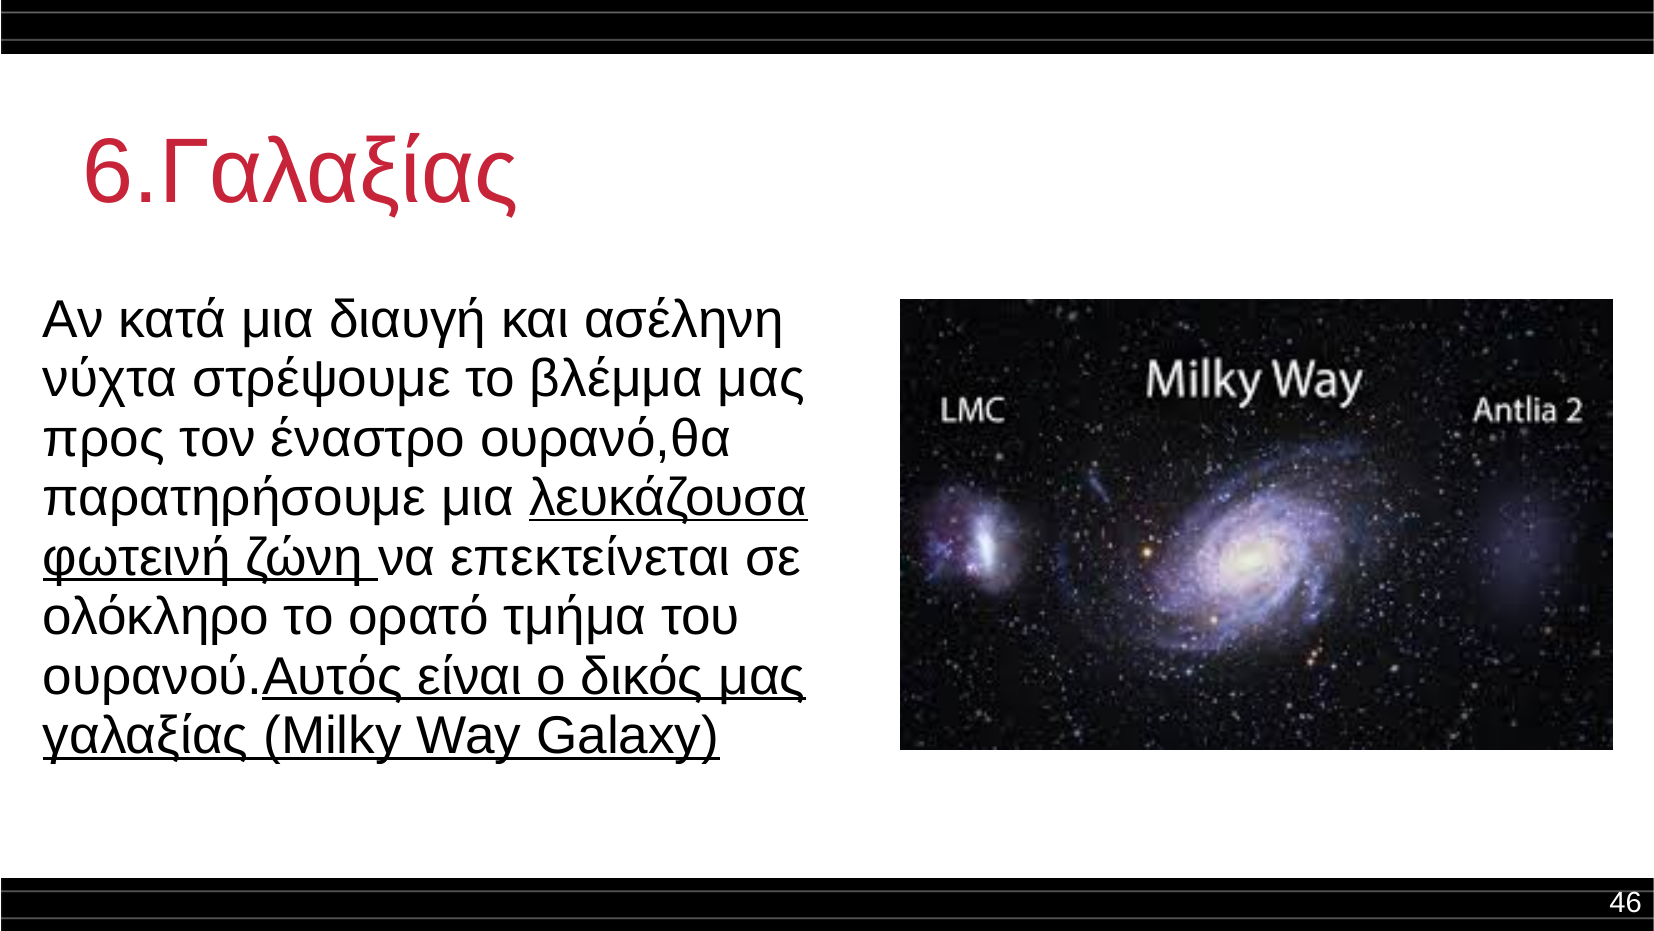

# 6.Γαλαξίας
Αν κατά μια διαυγή και ασέληνη νύχτα στρέψουμε το βλέμμα μας προς τον έναστρο ουρανό,θα παρατηρήσουμε μια λευκάζουσα φωτεινή ζώνη να επεκτείνεται σε ολόκληρο το ορατό τμήμα του ουρανού.Αυτός είναι ο δικός μας γαλαξίας (Milky Way Galaxy)